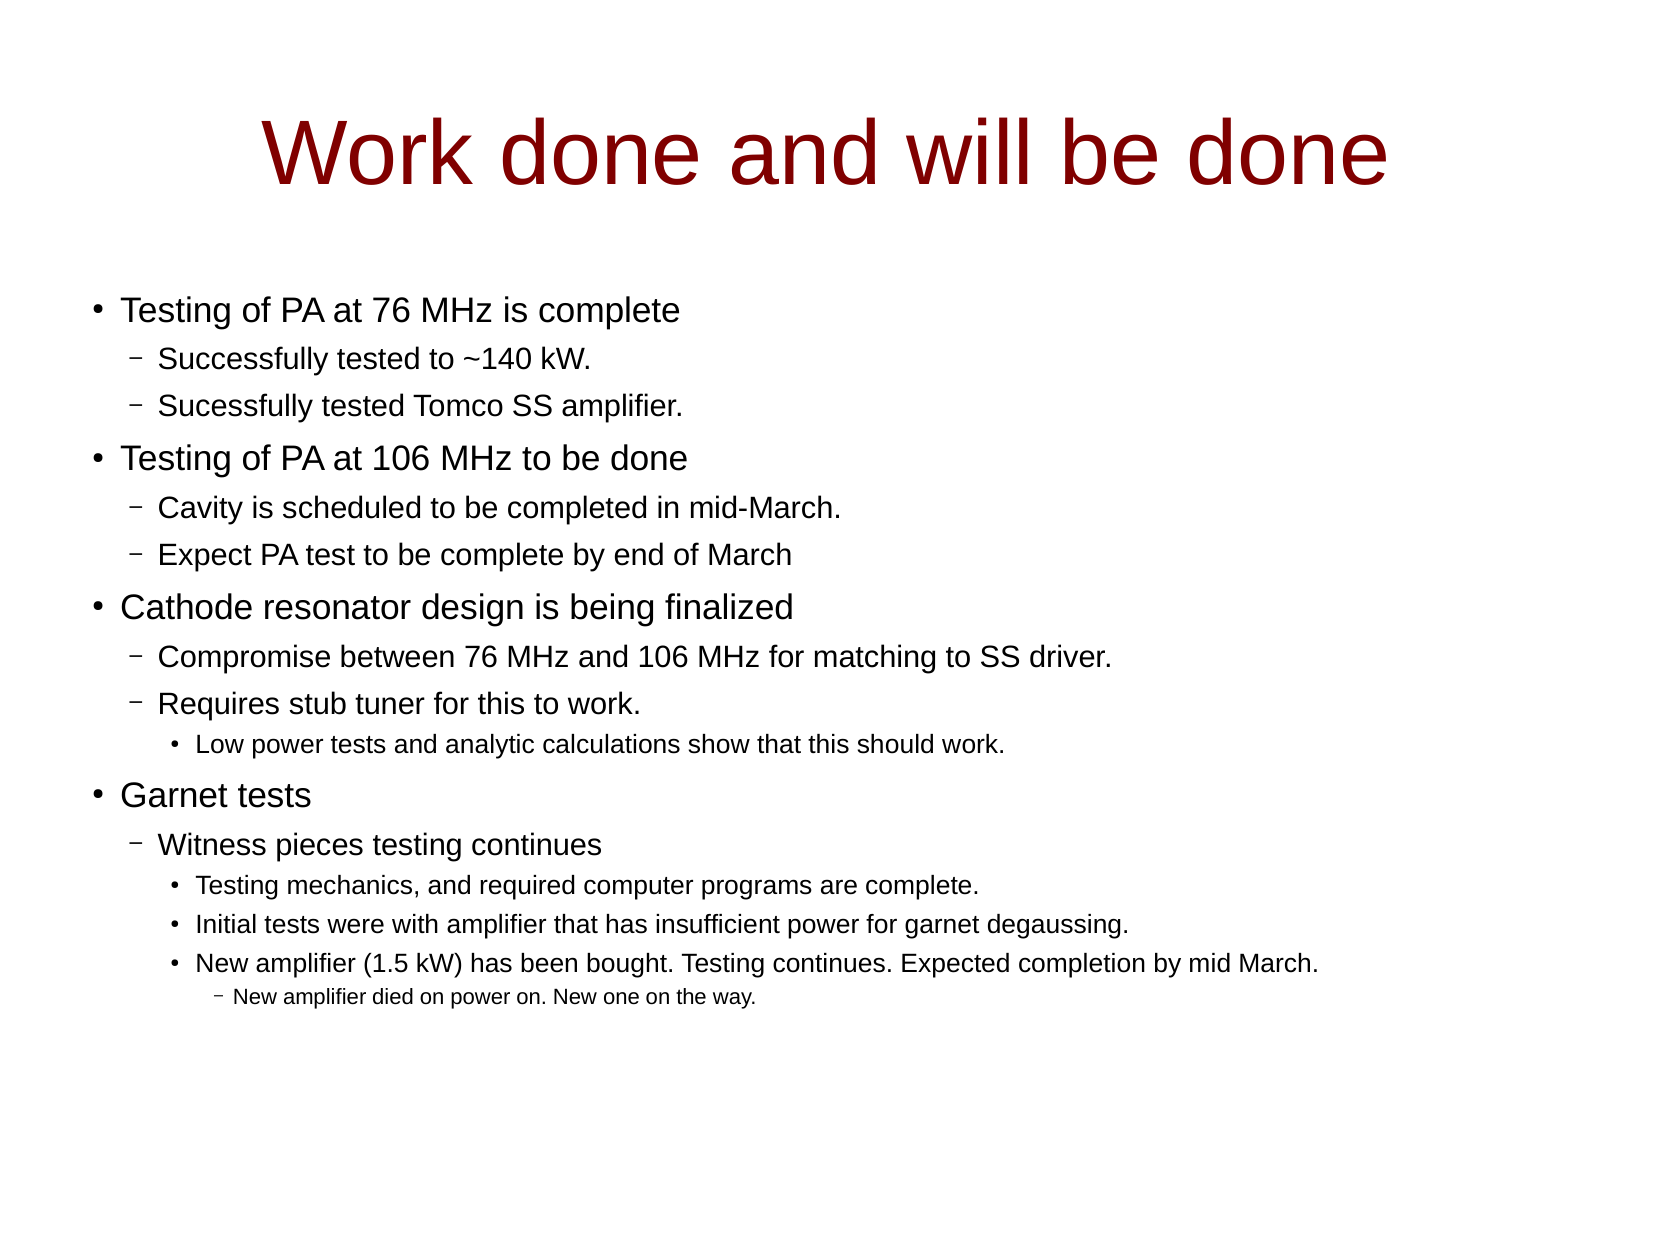

# Work done and will be done
Testing of PA at 76 MHz is complete
Successfully tested to ~140 kW.
Sucessfully tested Tomco SS amplifier.
Testing of PA at 106 MHz to be done
Cavity is scheduled to be completed in mid-March.
Expect PA test to be complete by end of March
Cathode resonator design is being finalized
Compromise between 76 MHz and 106 MHz for matching to SS driver.
Requires stub tuner for this to work.
Low power tests and analytic calculations show that this should work.
Garnet tests
Witness pieces testing continues
Testing mechanics, and required computer programs are complete.
Initial tests were with amplifier that has insufficient power for garnet degaussing.
New amplifier (1.5 kW) has been bought. Testing continues. Expected completion by mid March.
New amplifier died on power on. New one on the way.